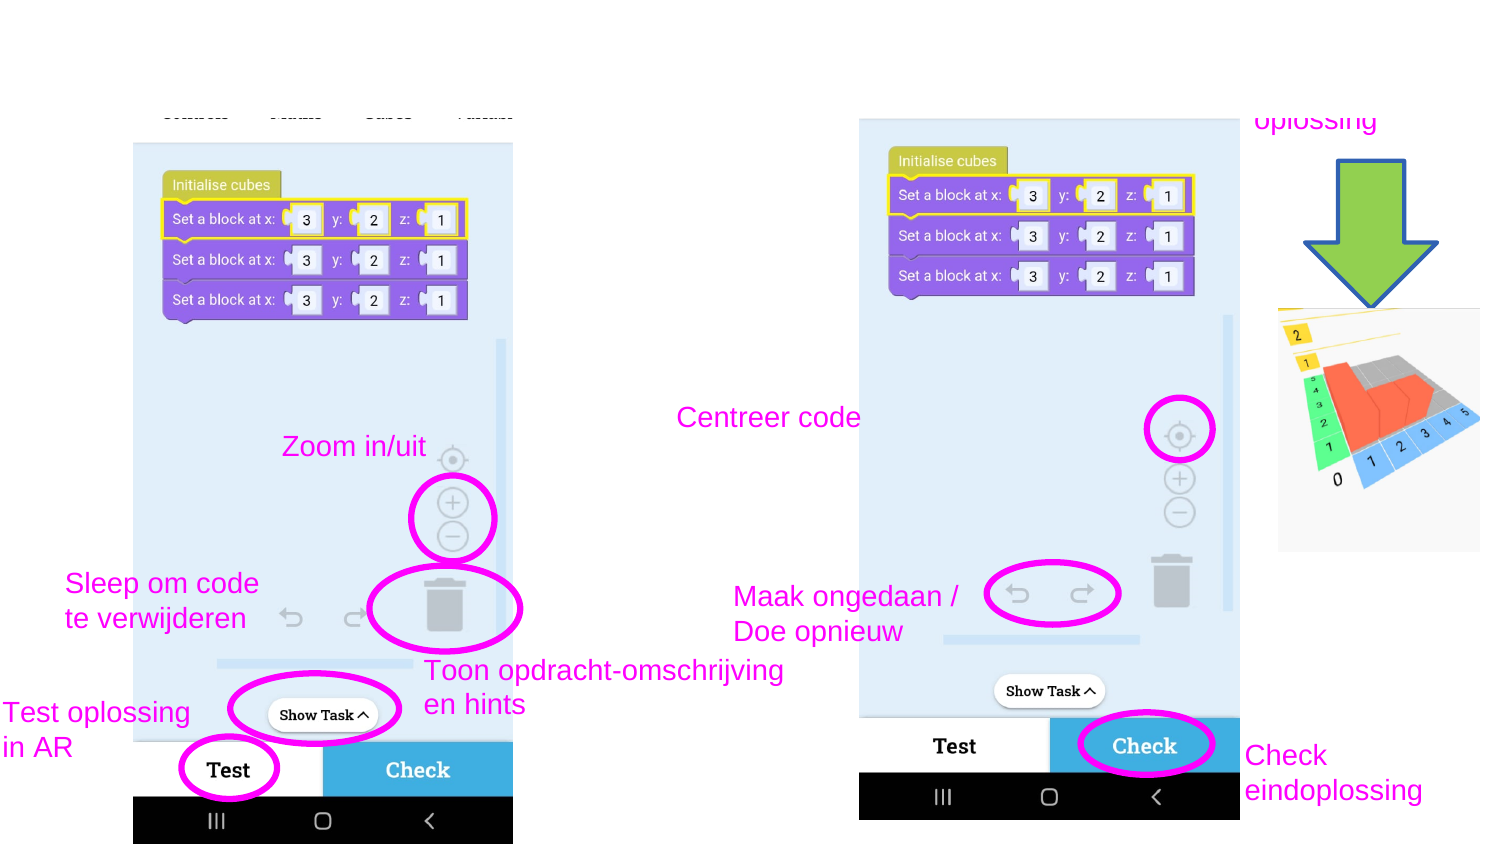

Bekijk de gewenste oplossing
Terug naar opdrachtenlijst
Centreer code
Zoom in/uit
Sleep om code
te verwijderen
Maak ongedaan /
Doe opnieuw
Toon opdracht-omschrijving en hints
Test oplossing
in AR
Check
eindoplossing